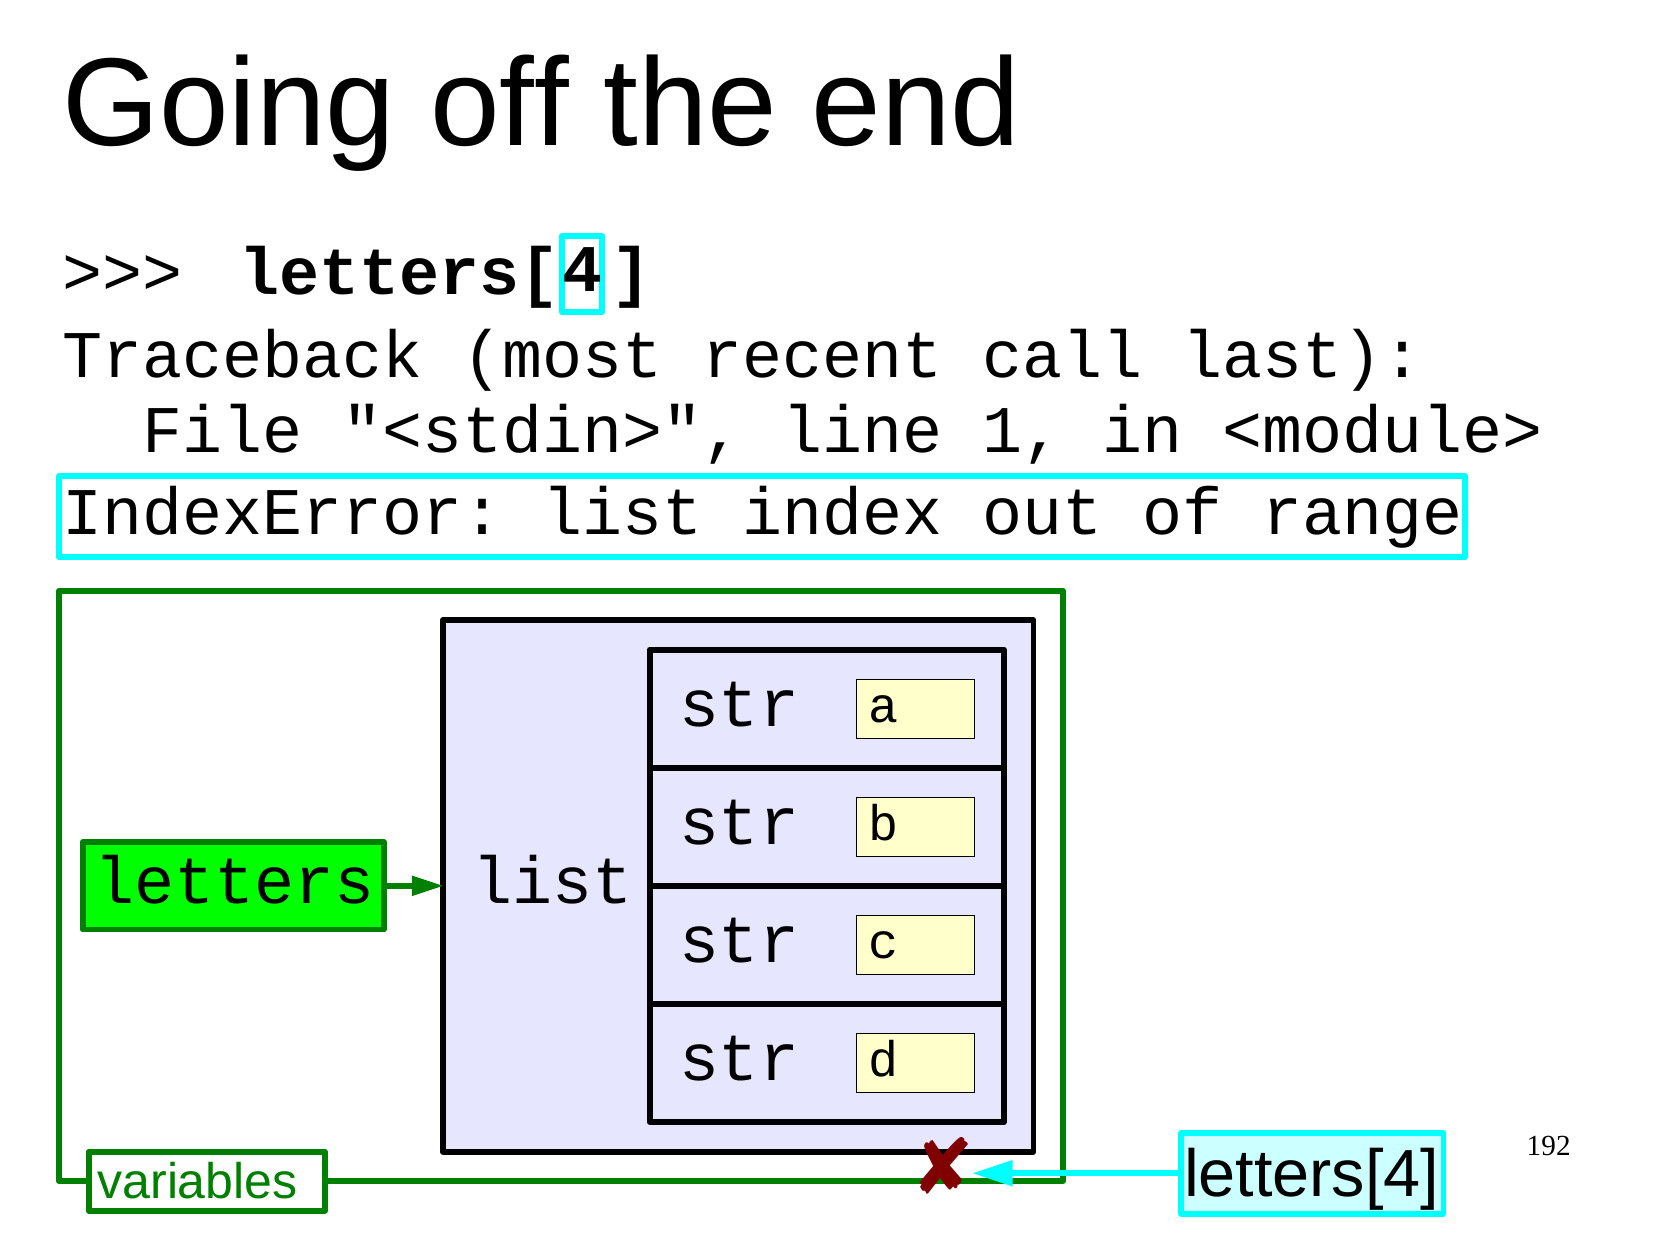

Going off the end
>>>
letters[
4
]
Traceback (most recent call last):
 File "<stdin>", line 1, in <module>
IndexError: list index out of range
list
str
a
str
b
letters
str
c
str
d
✘
192
letters[4]
variables